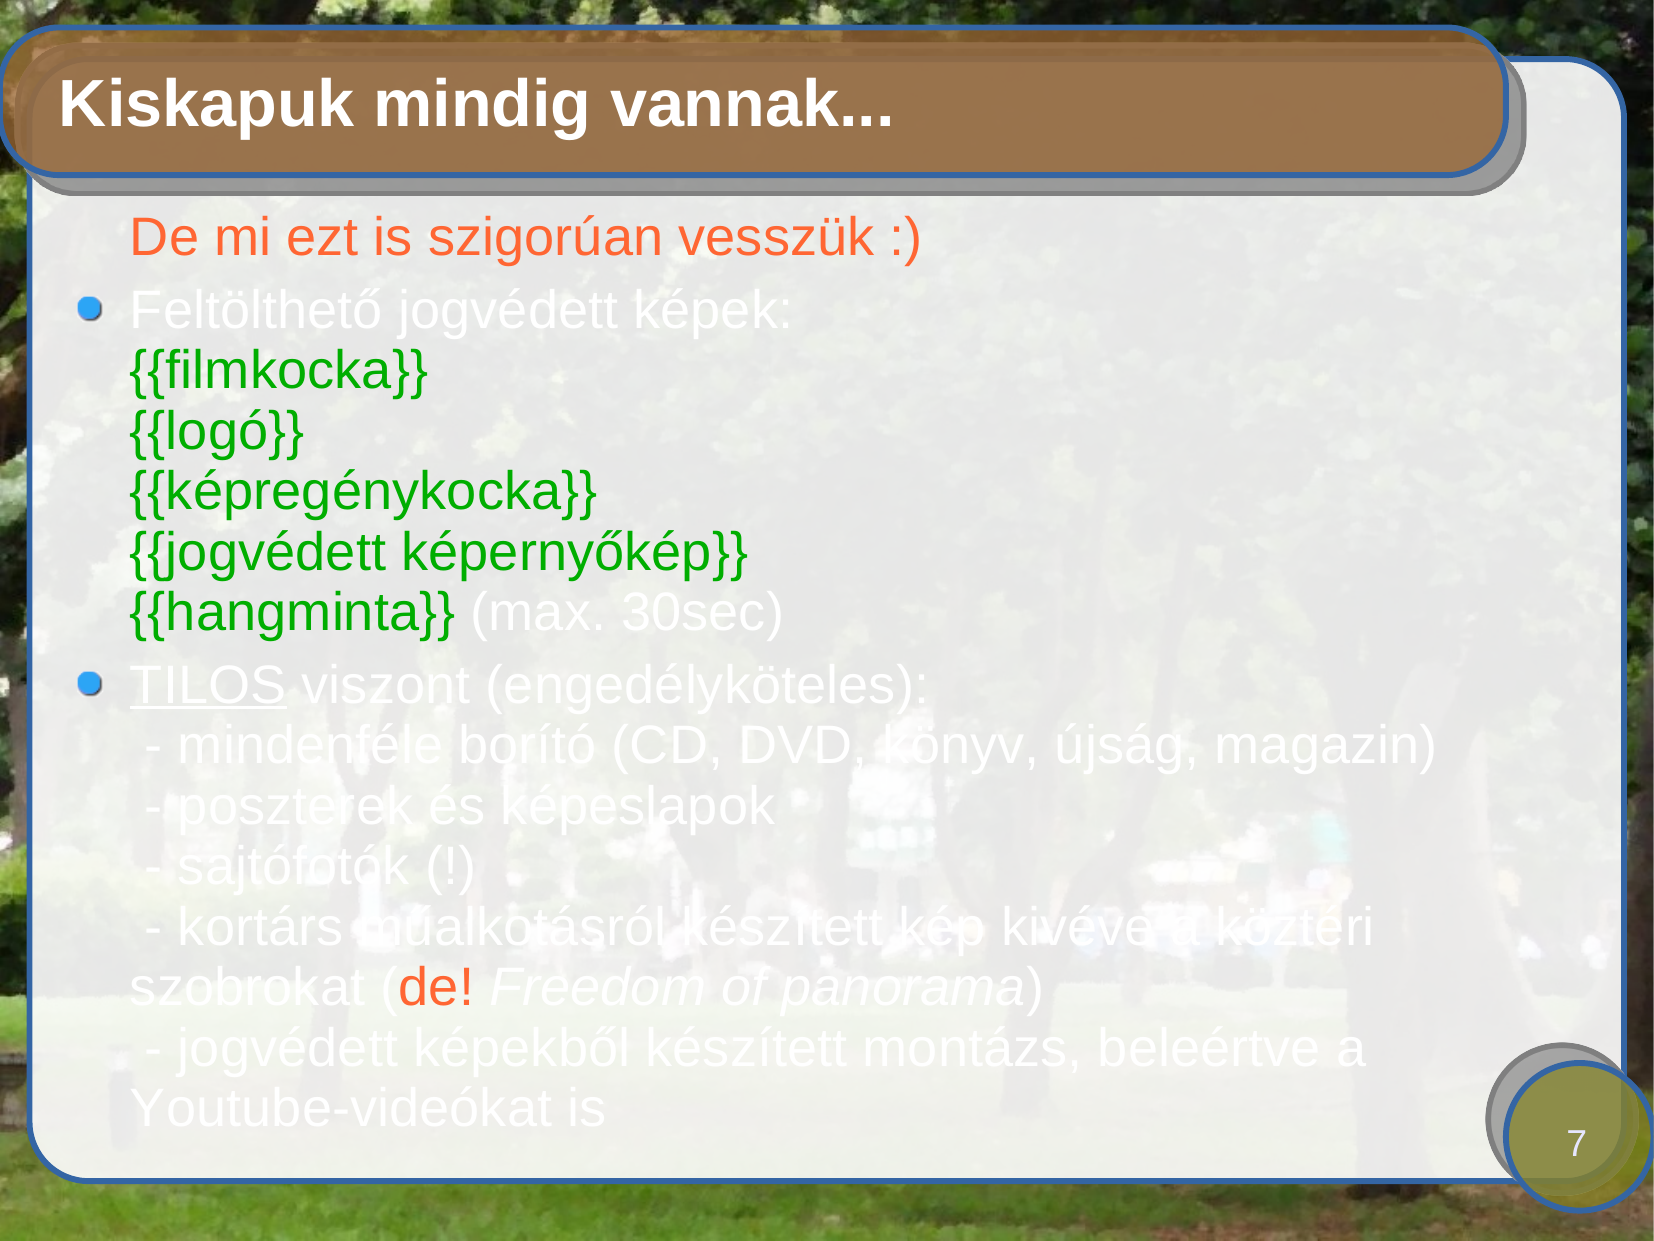

# Kiskapuk mindig vannak...
De mi ezt is szigorúan vesszük :)
Feltölthető jogvédett képek:
{{filmkocka}}
{{logó}}
{{képregénykocka}}
{{jogvédett képernyőkép}}
{{hangminta}} (max. 30sec)
TILOS viszont (engedélyköteles):
 - mindenféle borító (CD, DVD, könyv, újság, magazin)
 - poszterek és képeslapok
 - sajtófotók (!)
 - kortárs műalkotásról készített kép kivéve a köztéri szobrokat (de! Freedom of panorama)
 - jogvédett képekből készített montázs, beleértve a Youtube-videókat is
7